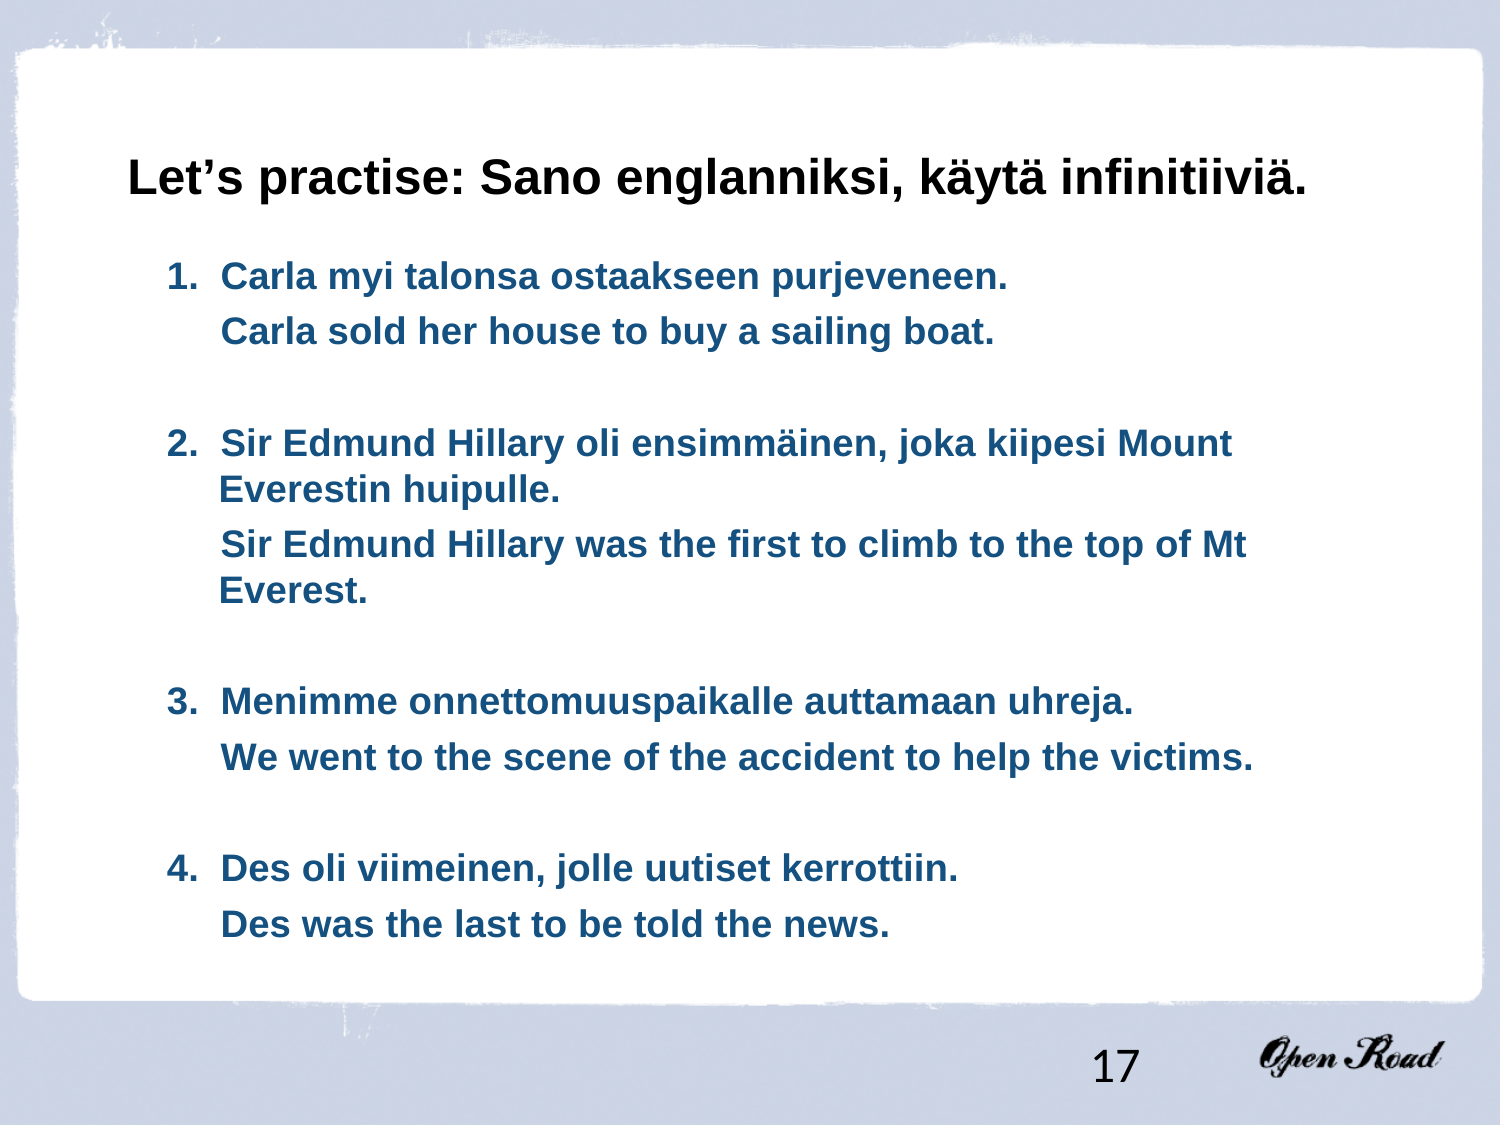

# Let’s practise: Sano englanniksi, käytä infinitiiviä.
1. Carla myi talonsa ostaakseen purjeveneen.
 Carla sold her house to buy a sailing boat.
2. Sir Edmund Hillary oli ensimmäinen, joka kiipesi Mount Everestin huipulle.
 Sir Edmund Hillary was the first to climb to the top of Mt Everest.
3. Menimme onnettomuuspaikalle auttamaan uhreja.
 We went to the scene of the accident to help the victims.
4. Des oli viimeinen, jolle uutiset kerrottiin.
 Des was the last to be told the news.
16